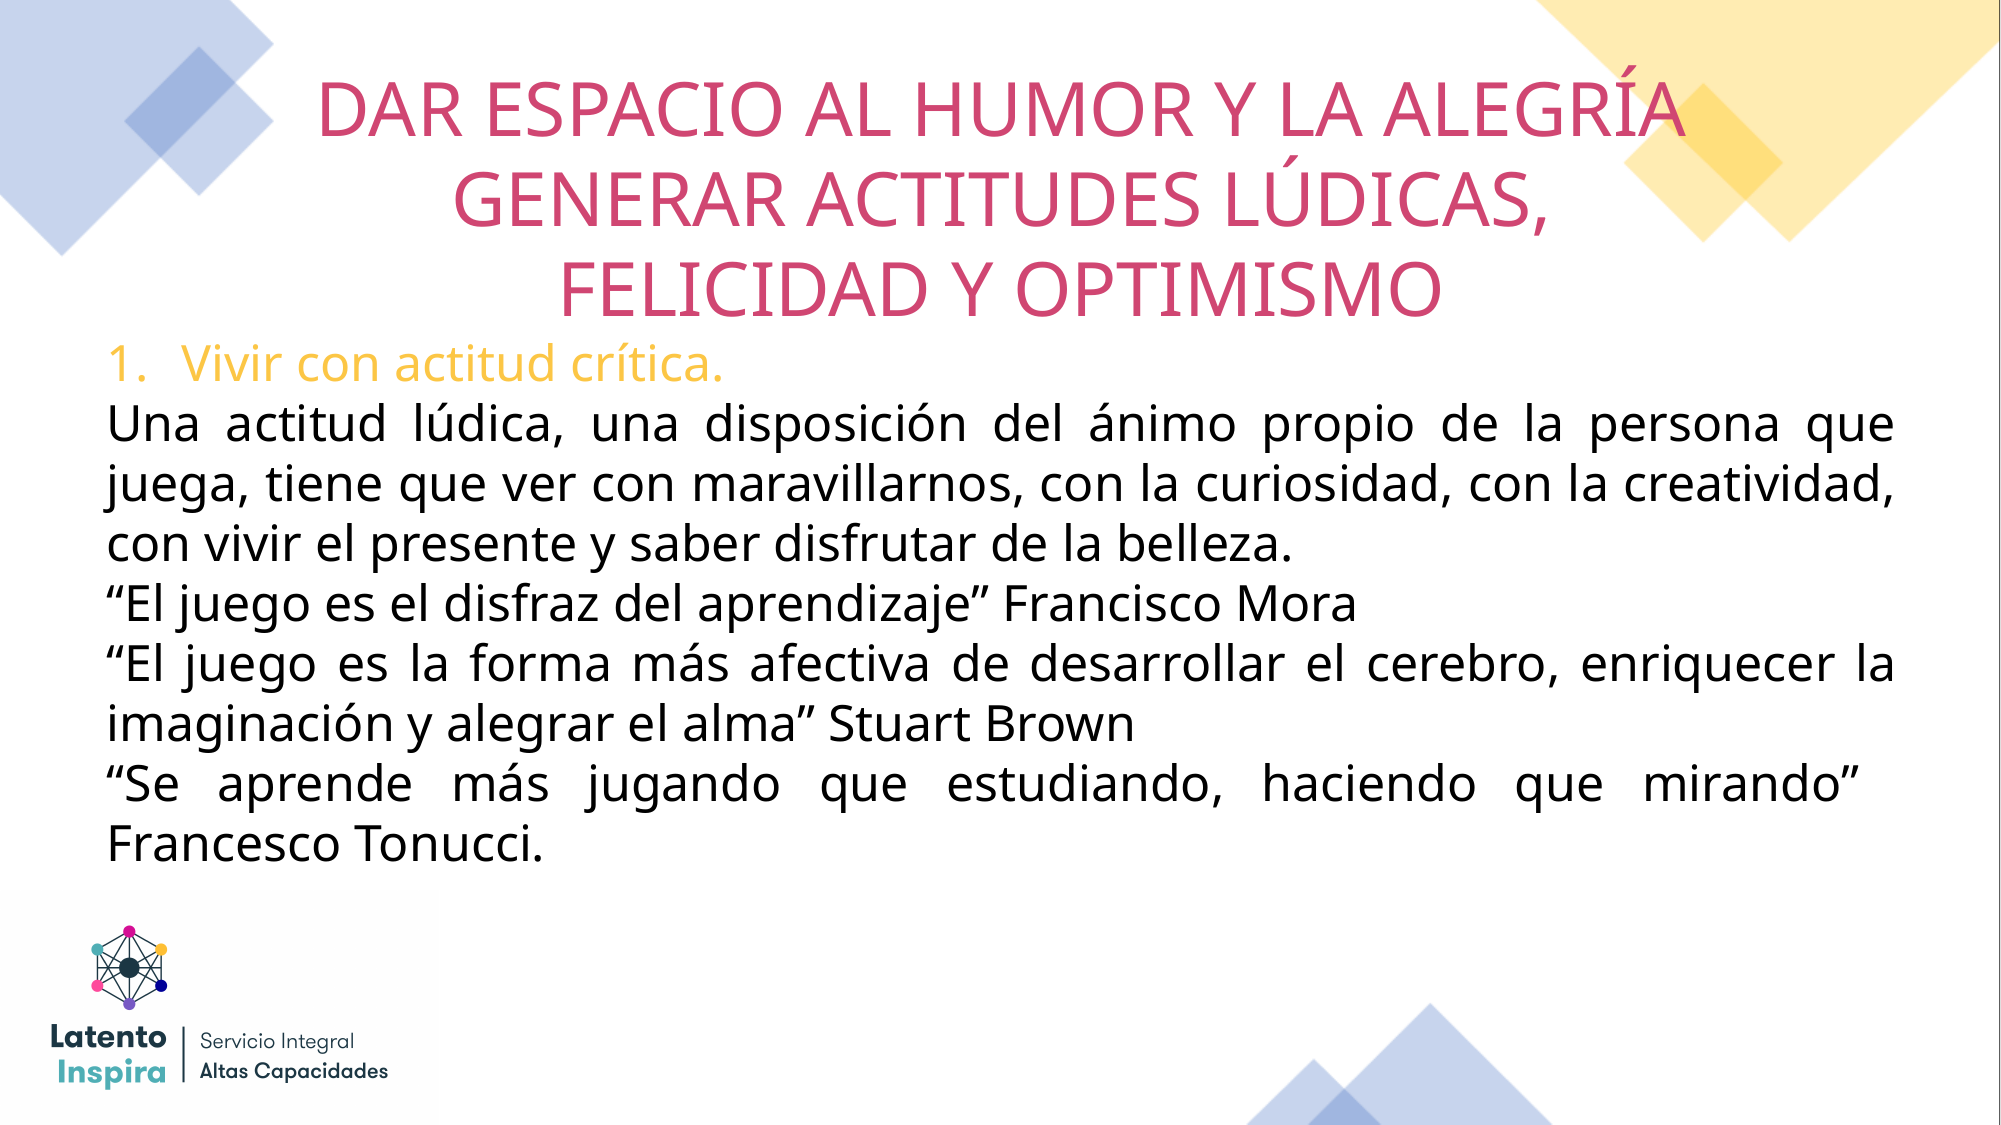

DAR ESPACIO AL HUMOR Y LA ALEGRÍA
GENERAR ACTITUDES LÚDICAS,
FELICIDAD Y OPTIMISMO
Vivir con actitud crítica.
Una actitud lúdica, una disposición del ánimo propio de la persona que juega, tiene que ver con maravillarnos, con la curiosidad, con la creatividad, con vivir el presente y saber disfrutar de la belleza.
“El juego es el disfraz del aprendizaje” Francisco Mora
“El juego es la forma más afectiva de desarrollar el cerebro, enriquecer la imaginación y alegrar el alma” Stuart Brown
“Se aprende más jugando que estudiando, haciendo que mirando” Francesco Tonucci.